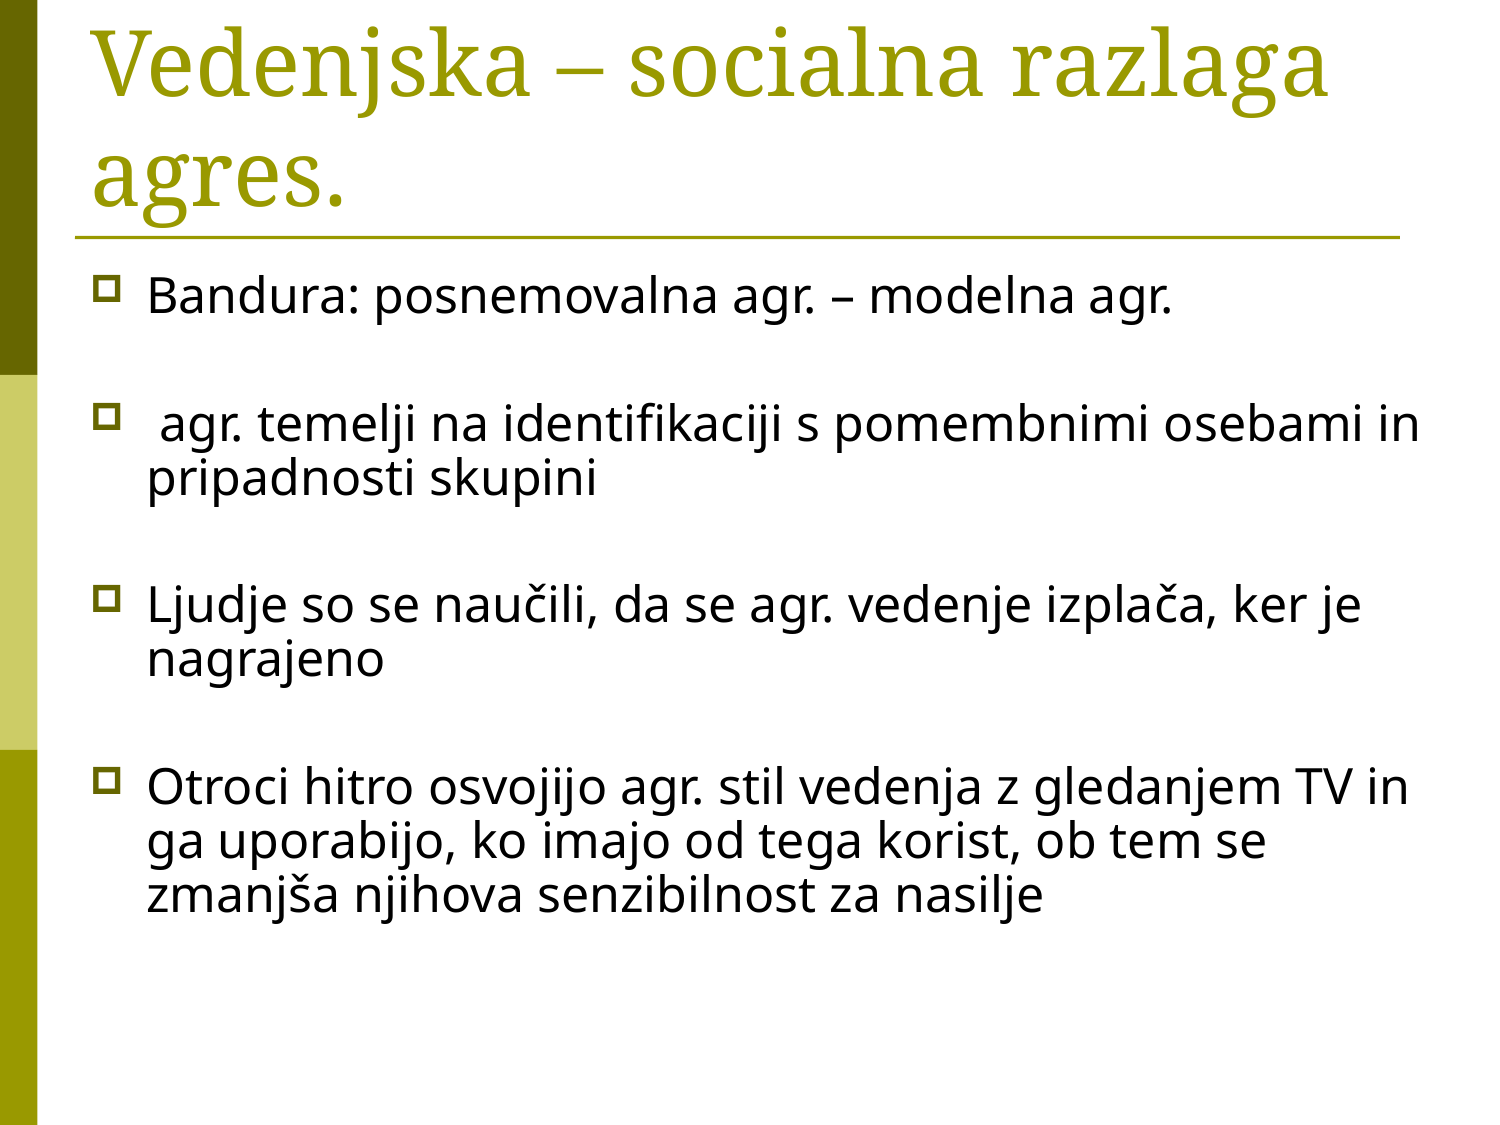

# Vedenjska – socialna razlaga agres.
Bandura: posnemovalna agr. – modelna agr.
 agr. temelji na identifikaciji s pomembnimi osebami in pripadnosti skupini
Ljudje so se naučili, da se agr. vedenje izplača, ker je nagrajeno
Otroci hitro osvojijo agr. stil vedenja z gledanjem TV in ga uporabijo, ko imajo od tega korist, ob tem se zmanjša njihova senzibilnost za nasilje